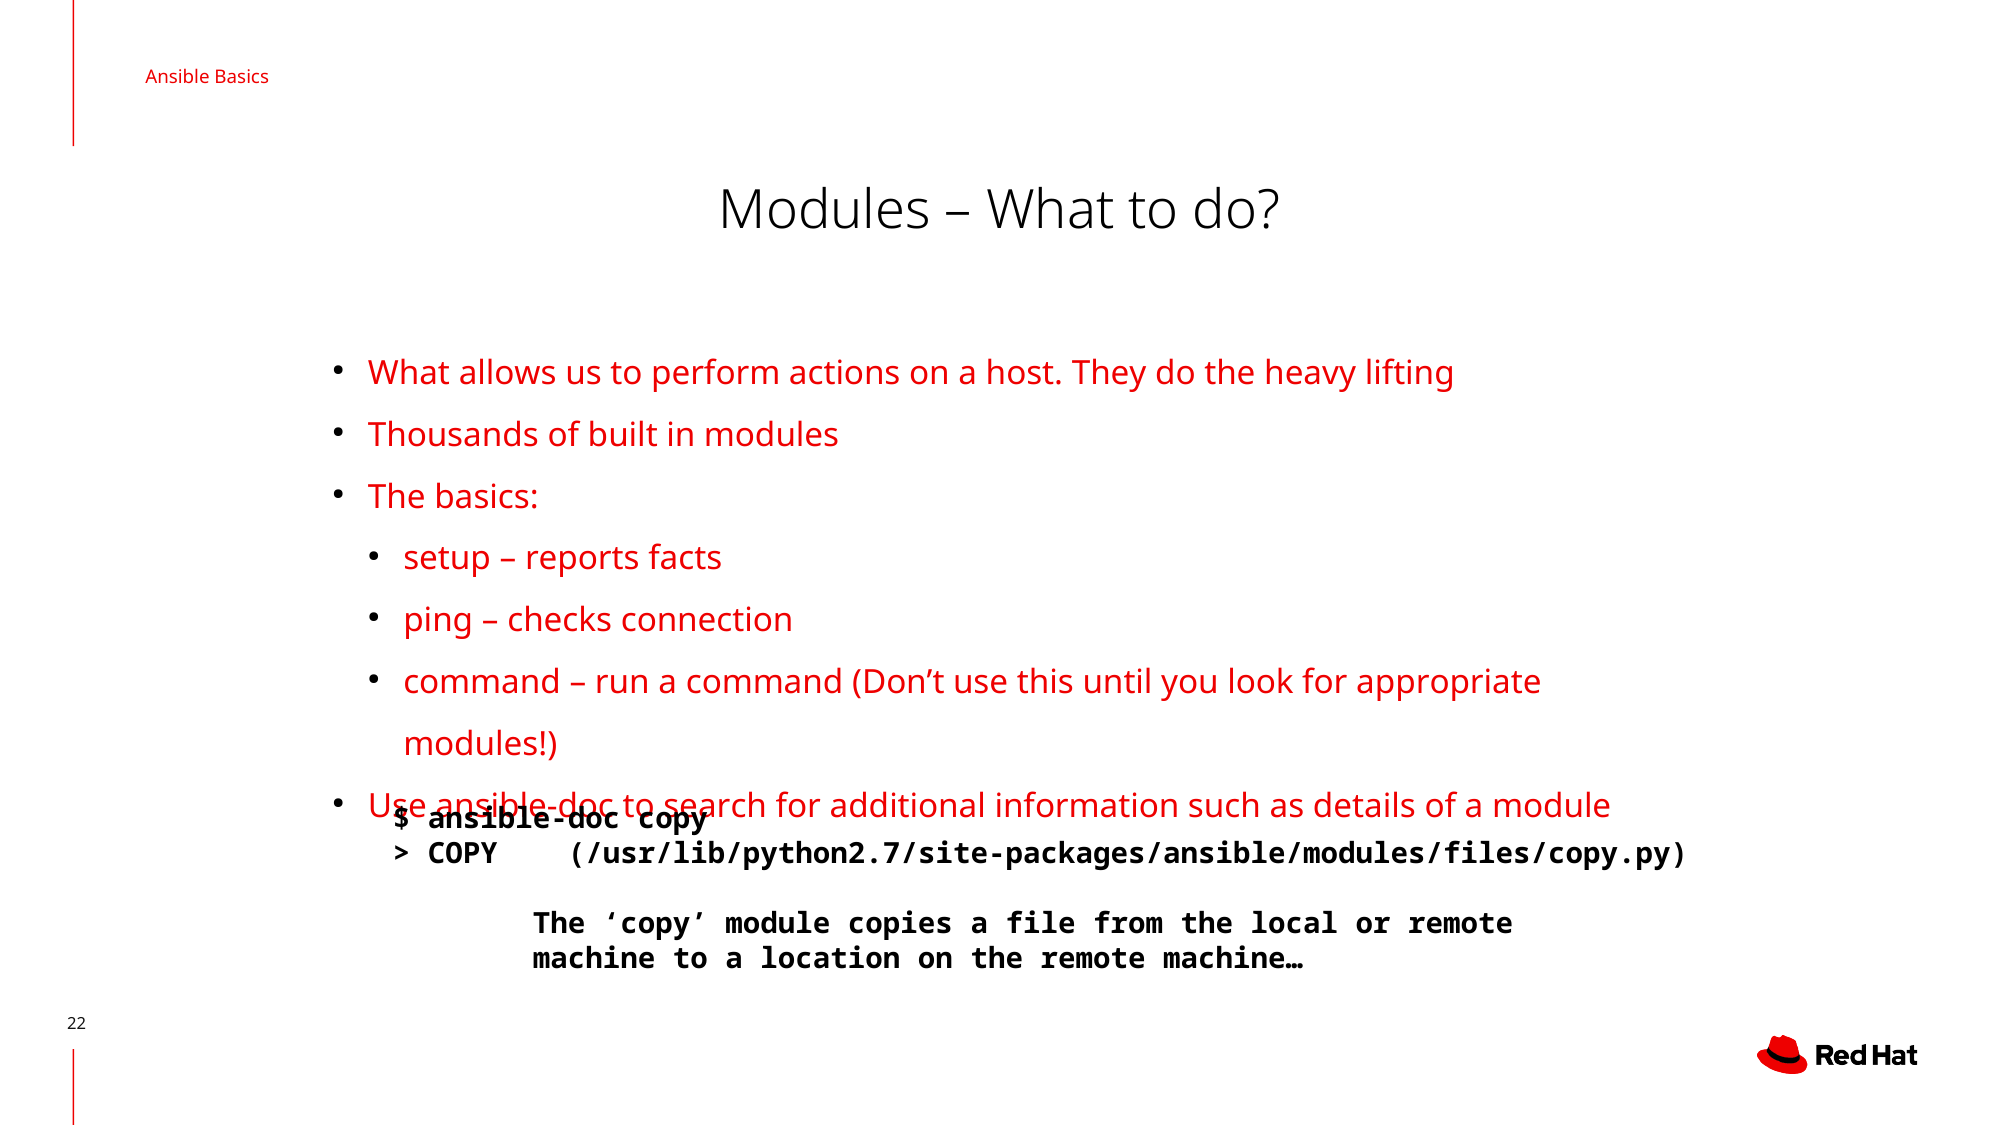

Ansible Basics
# Modules – What to do?
What allows us to perform actions on a host. They do the heavy lifting
Thousands of built in modules
The basics:
setup – reports facts
ping – checks connection
command – run a command (Don’t use this until you look for appropriate modules!)
Use ansible-doc to search for additional information such as details of a module
$ ansible-doc copy
> COPY (/usr/lib/python2.7/site-packages/ansible/modules/files/copy.py)
 The ‘copy’ module copies a file from the local or remote
 machine to a location on the remote machine…
22